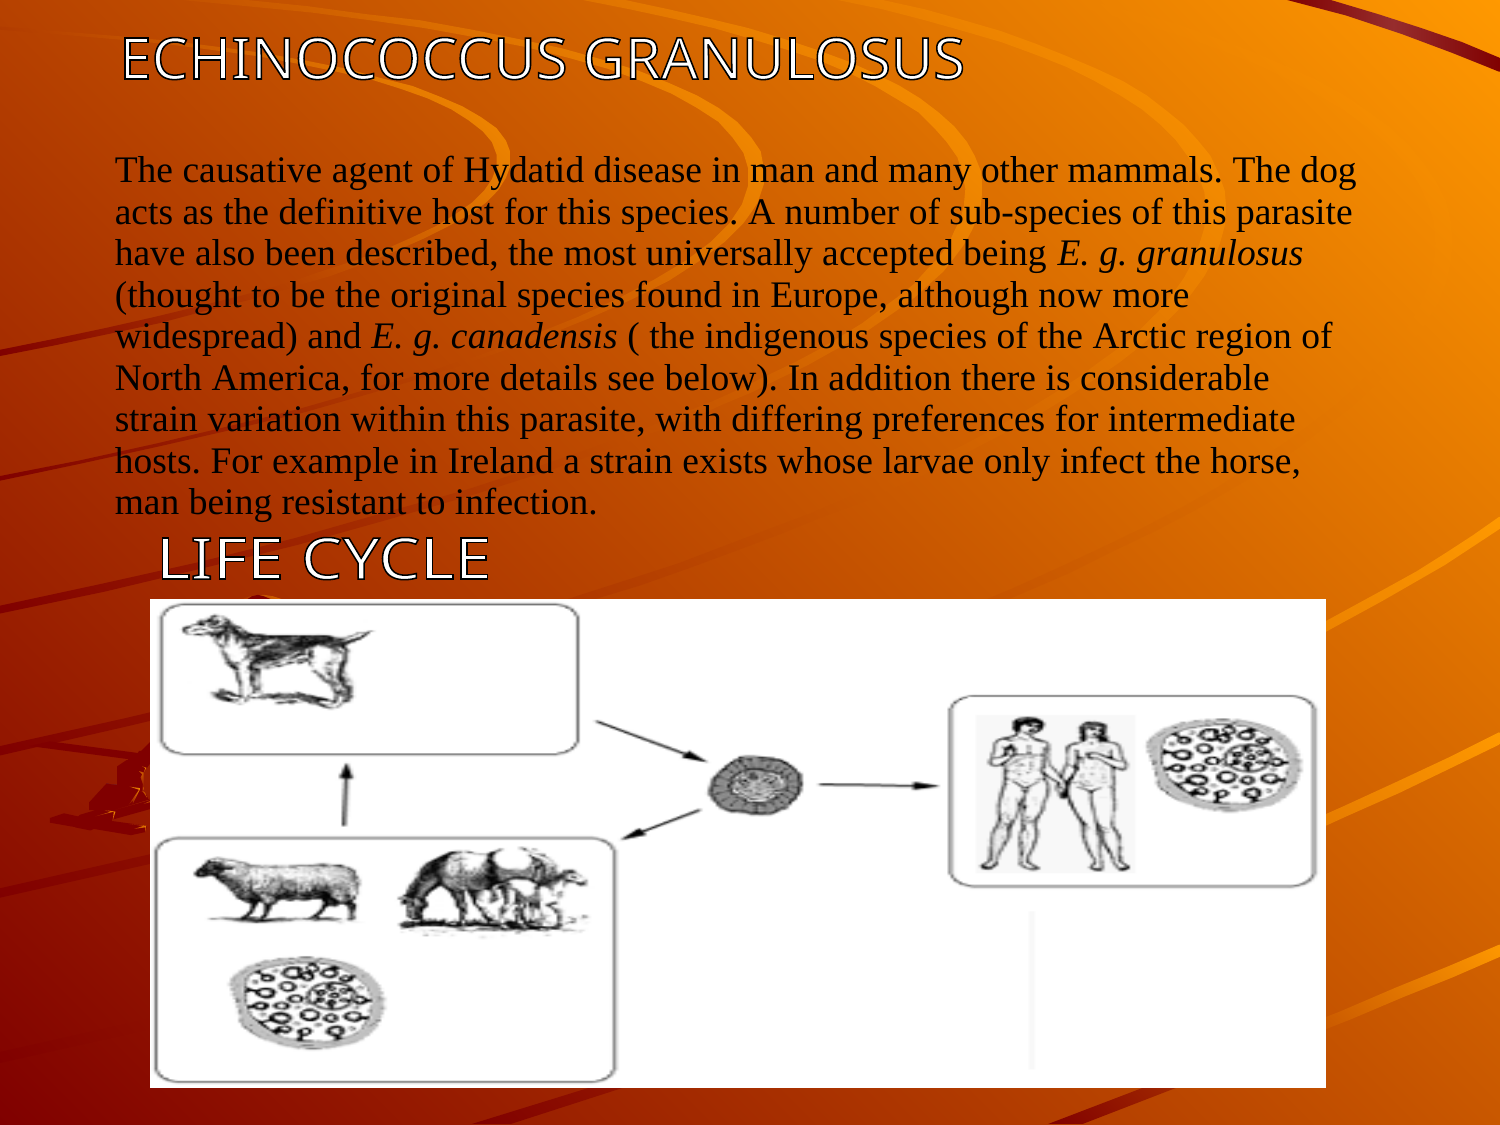

ECHINOCOCCUS GRANULOSUS
The causative agent of Hydatid disease in man and many other mammals. The dog acts as the definitive host for this species. A number of sub-species of this parasite have also been described, the most universally accepted being E. g. granulosus (thought to be the original species found in Europe, although now more widespread) and E. g. canadensis ( the indigenous species of the Arctic region of North America, for more details see below). In addition there is considerable strain variation within this parasite, with differing preferences for intermediate hosts. For example in Ireland a strain exists whose larvae only infect the horse, man being resistant to infection.
LIFE CYCLE